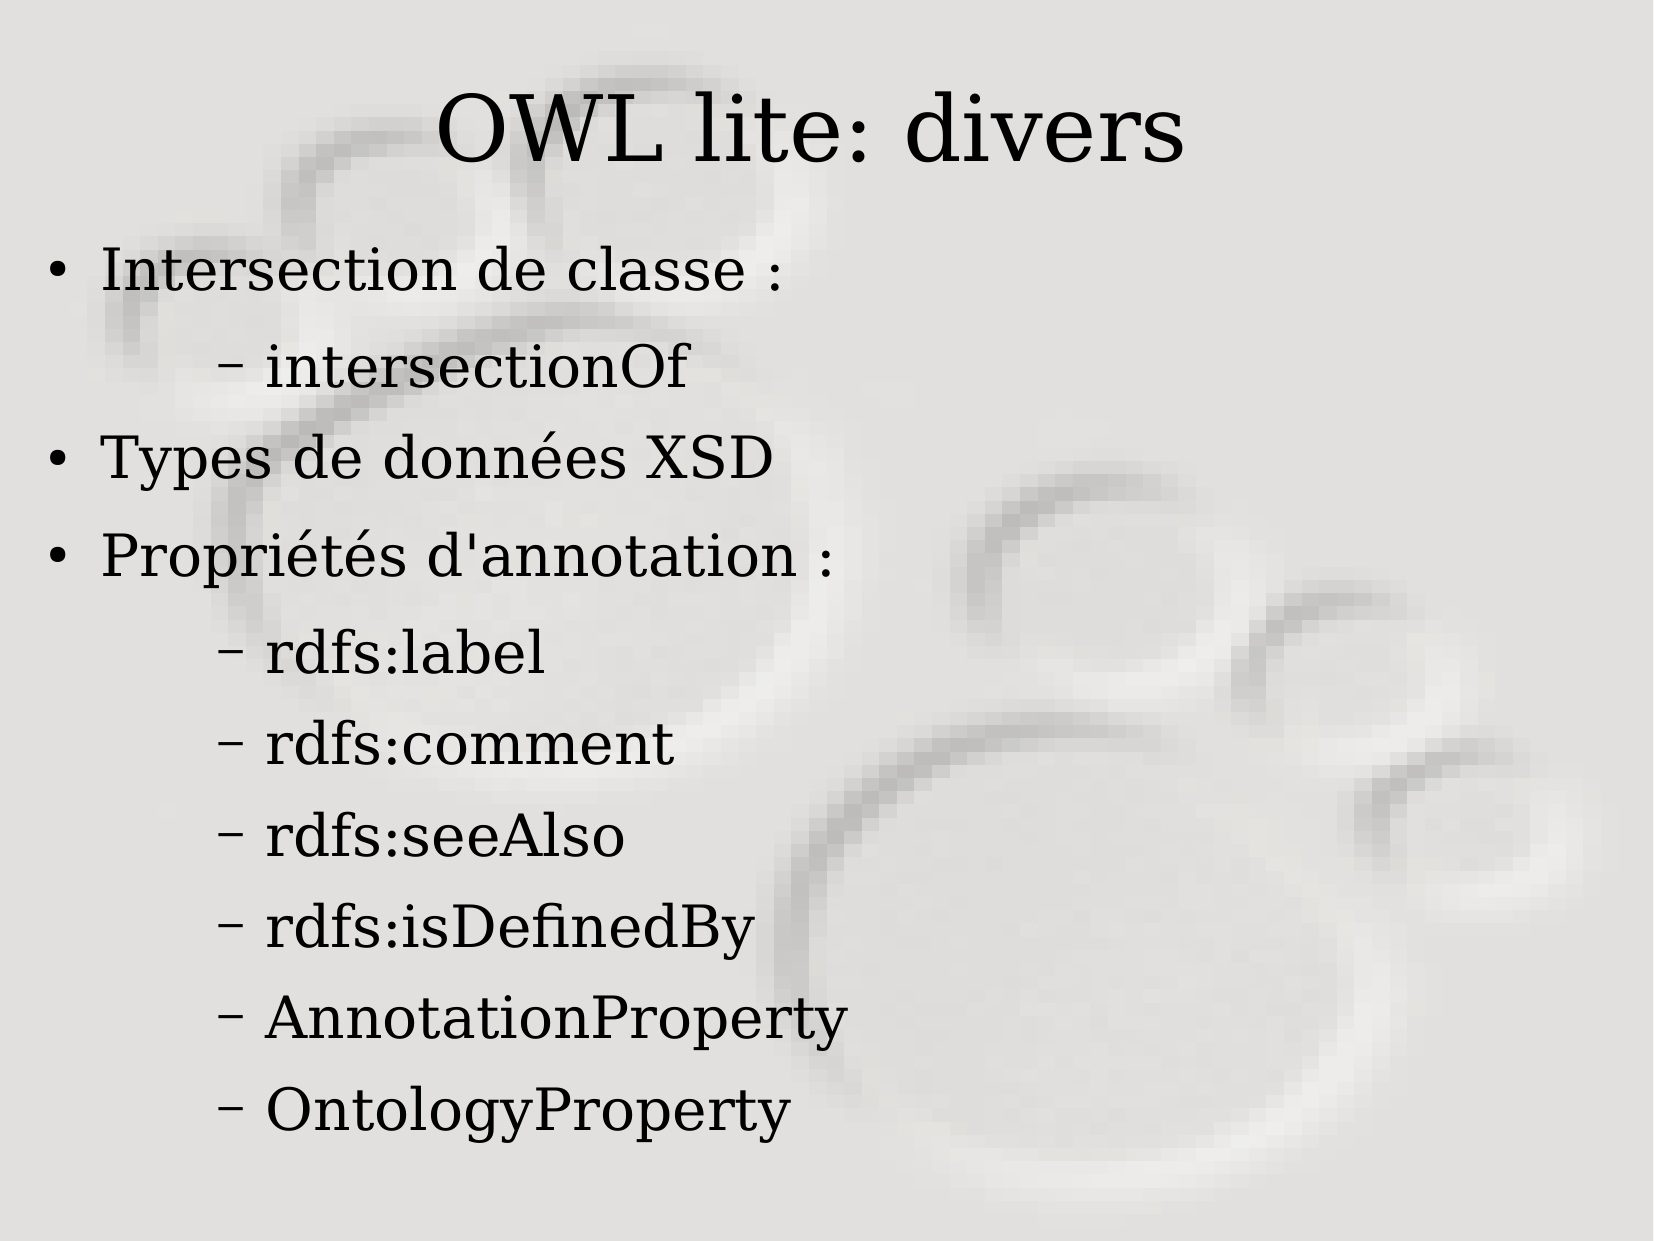

# OWL lite: divers
Intersection de classe :
intersectionOf
Types de données XSD
Propriétés d'annotation :
rdfs:label
rdfs:comment
rdfs:seeAlso
rdfs:isDefinedBy
AnnotationProperty
OntologyProperty